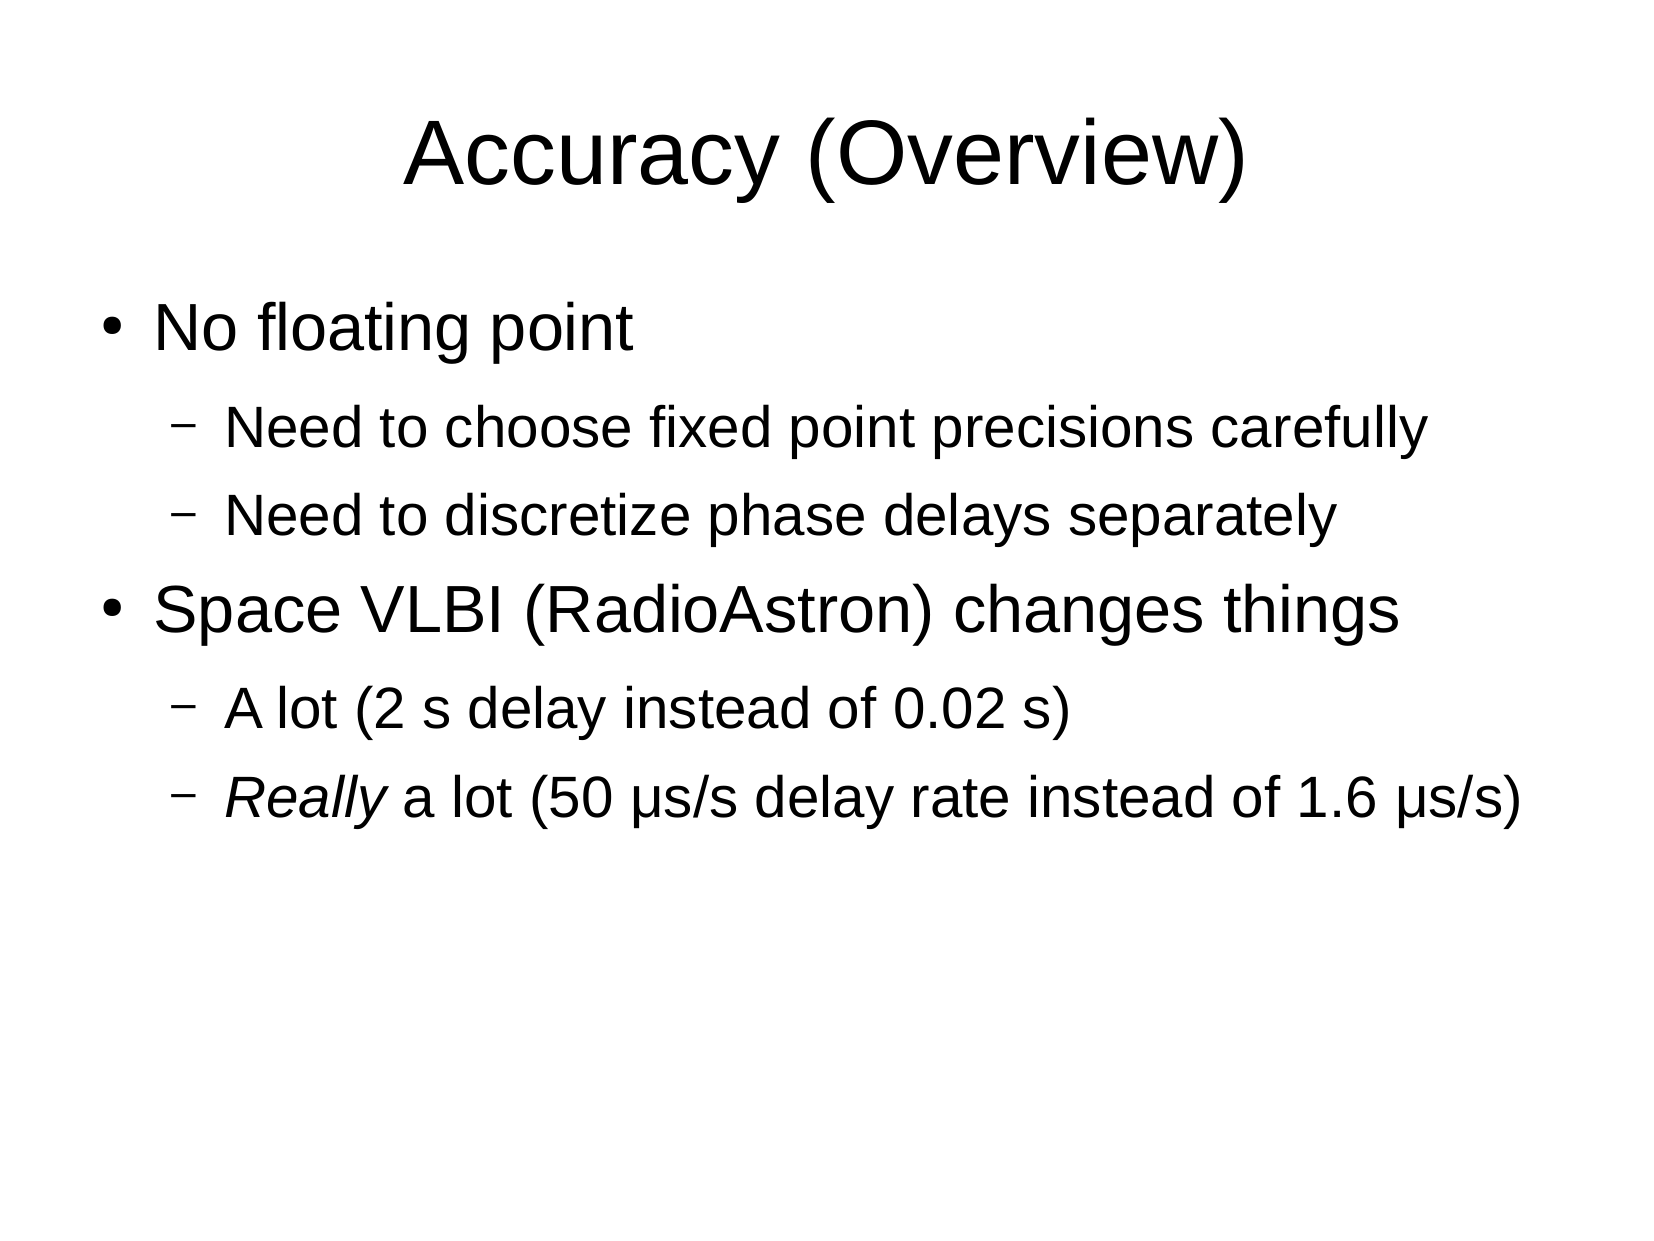

# Accuracy (Overview)
No floating point
Need to choose fixed point precisions carefully
Need to discretize phase delays separately
Space VLBI (RadioAstron) changes things
A lot (2 s delay instead of 0.02 s)
Really a lot (50 μs/s delay rate instead of 1.6 μs/s)